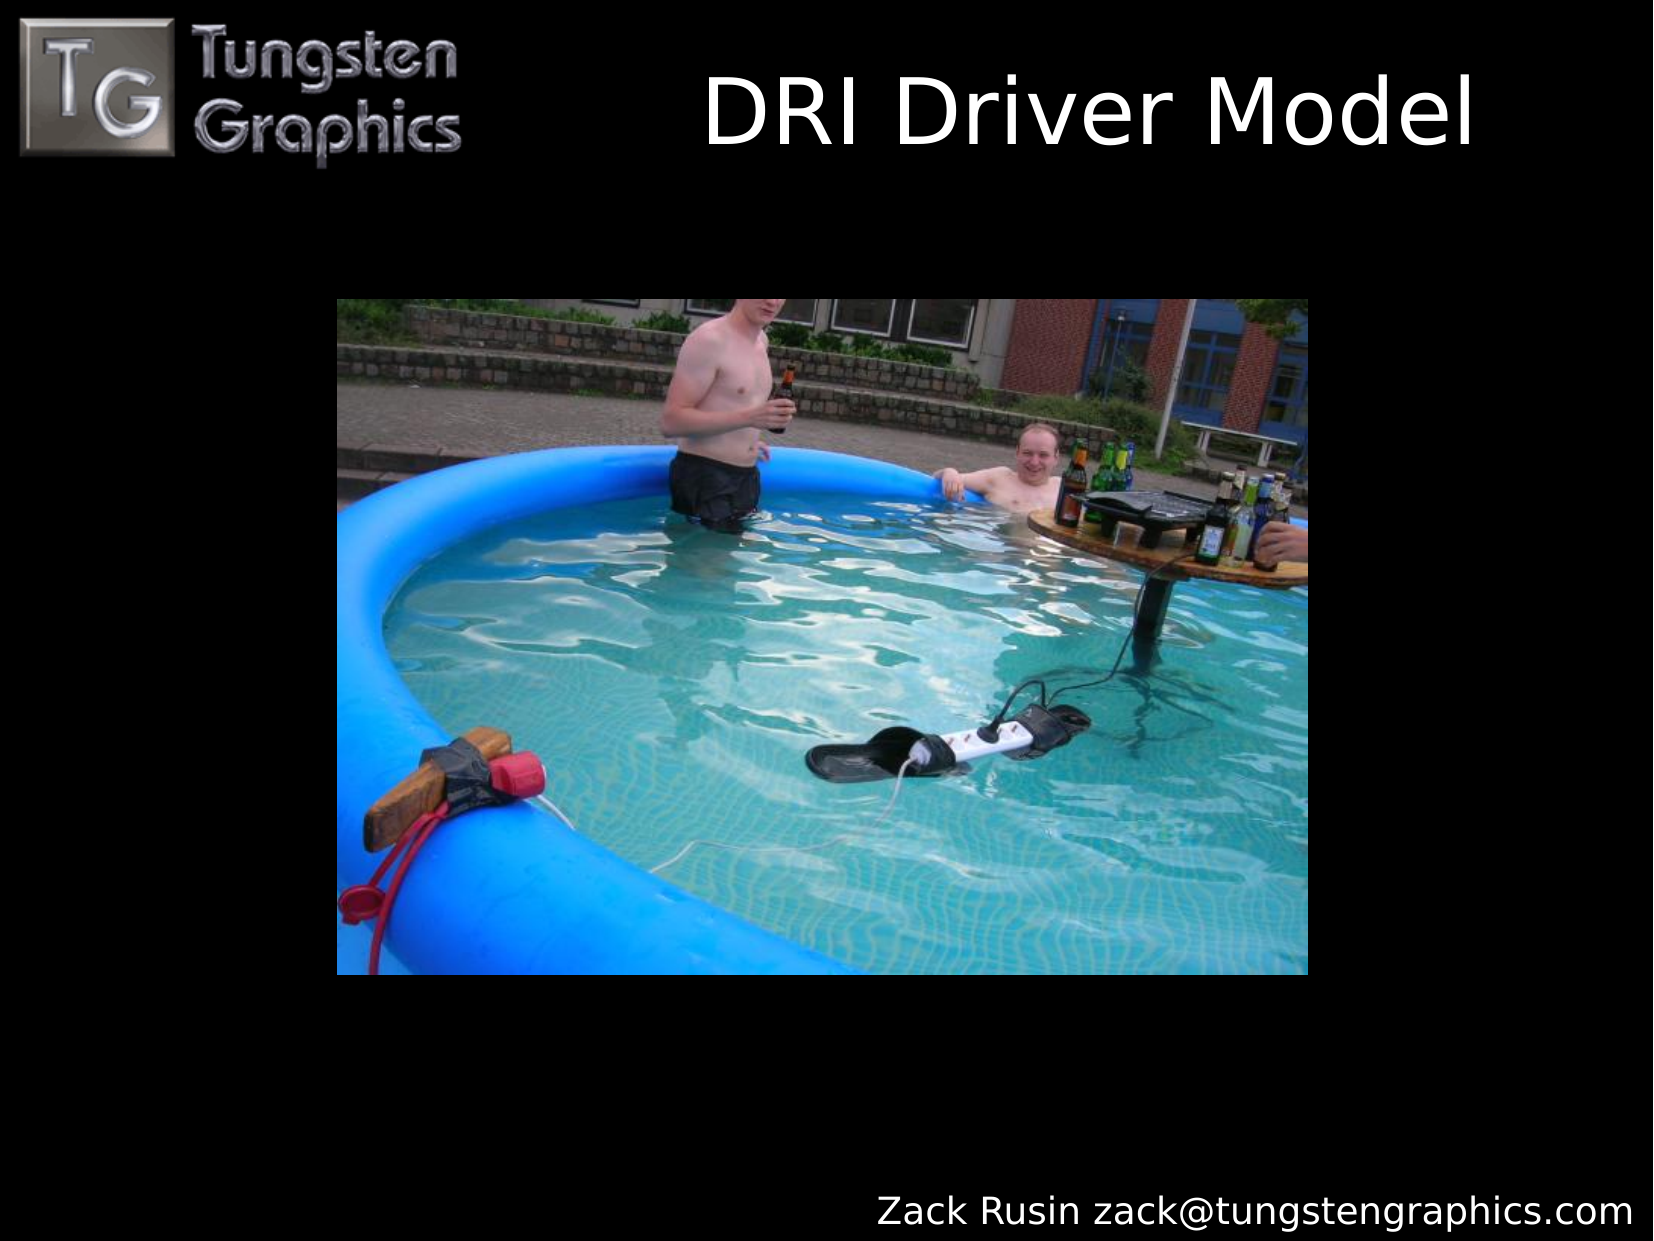

# DRI Driver Model
Zack Rusin zack@tungstengraphics.com